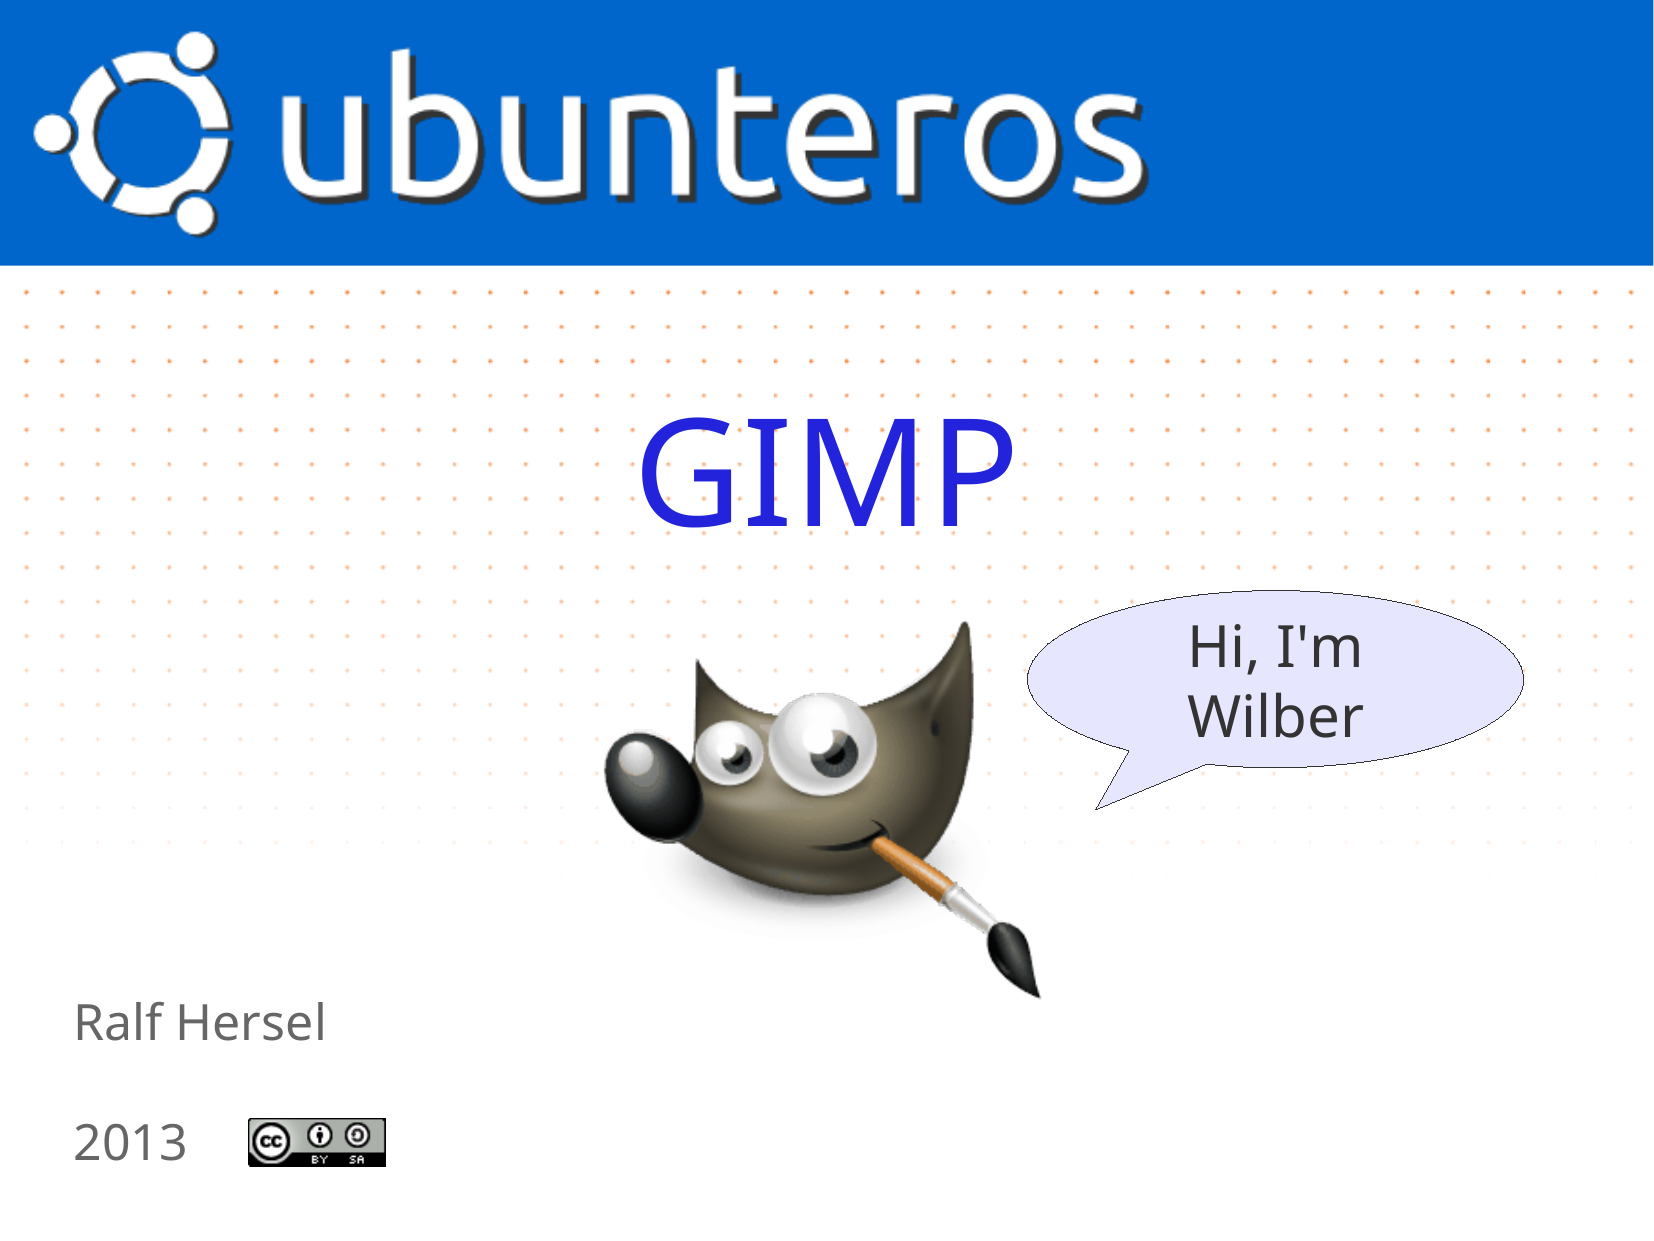

# GIMP
Hi, I'm
Wilber
Ralf Hersel
2013